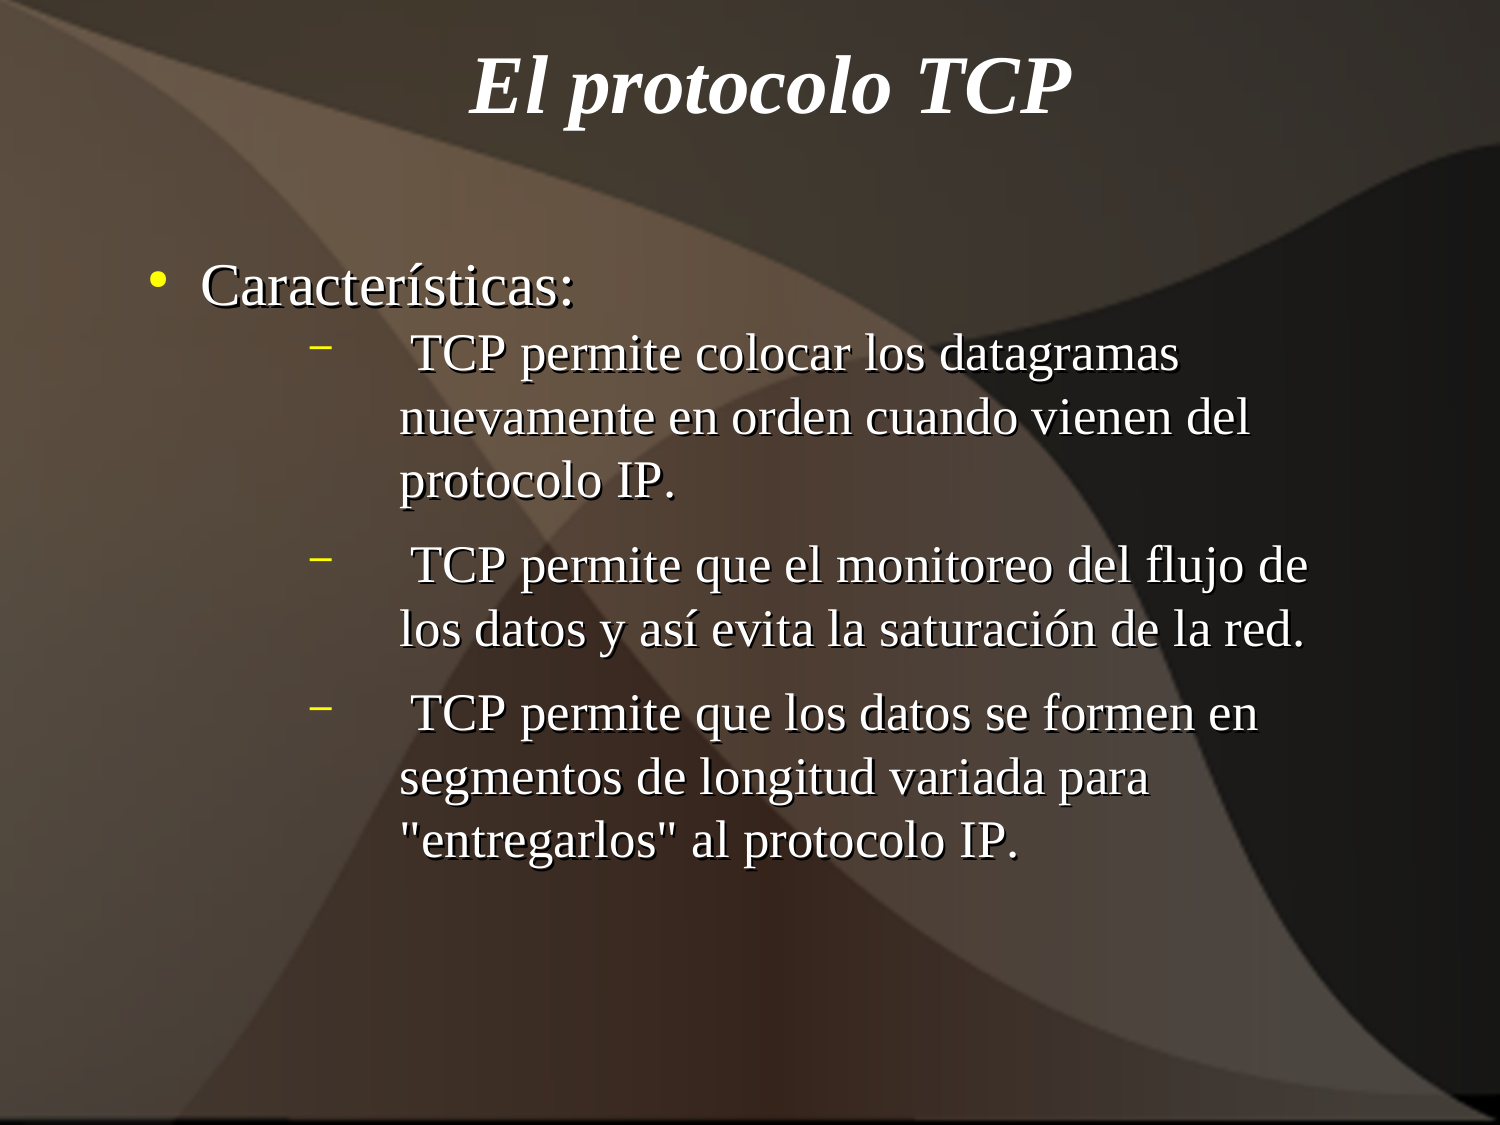

El protocolo TCP
# Características:
 TCP permite colocar los datagramas nuevamente en orden cuando vienen del protocolo IP.
 TCP permite que el monitoreo del flujo de los datos y así evita la saturación de la red.
 TCP permite que los datos se formen en segmentos de longitud variada para "entregarlos" al protocolo IP.